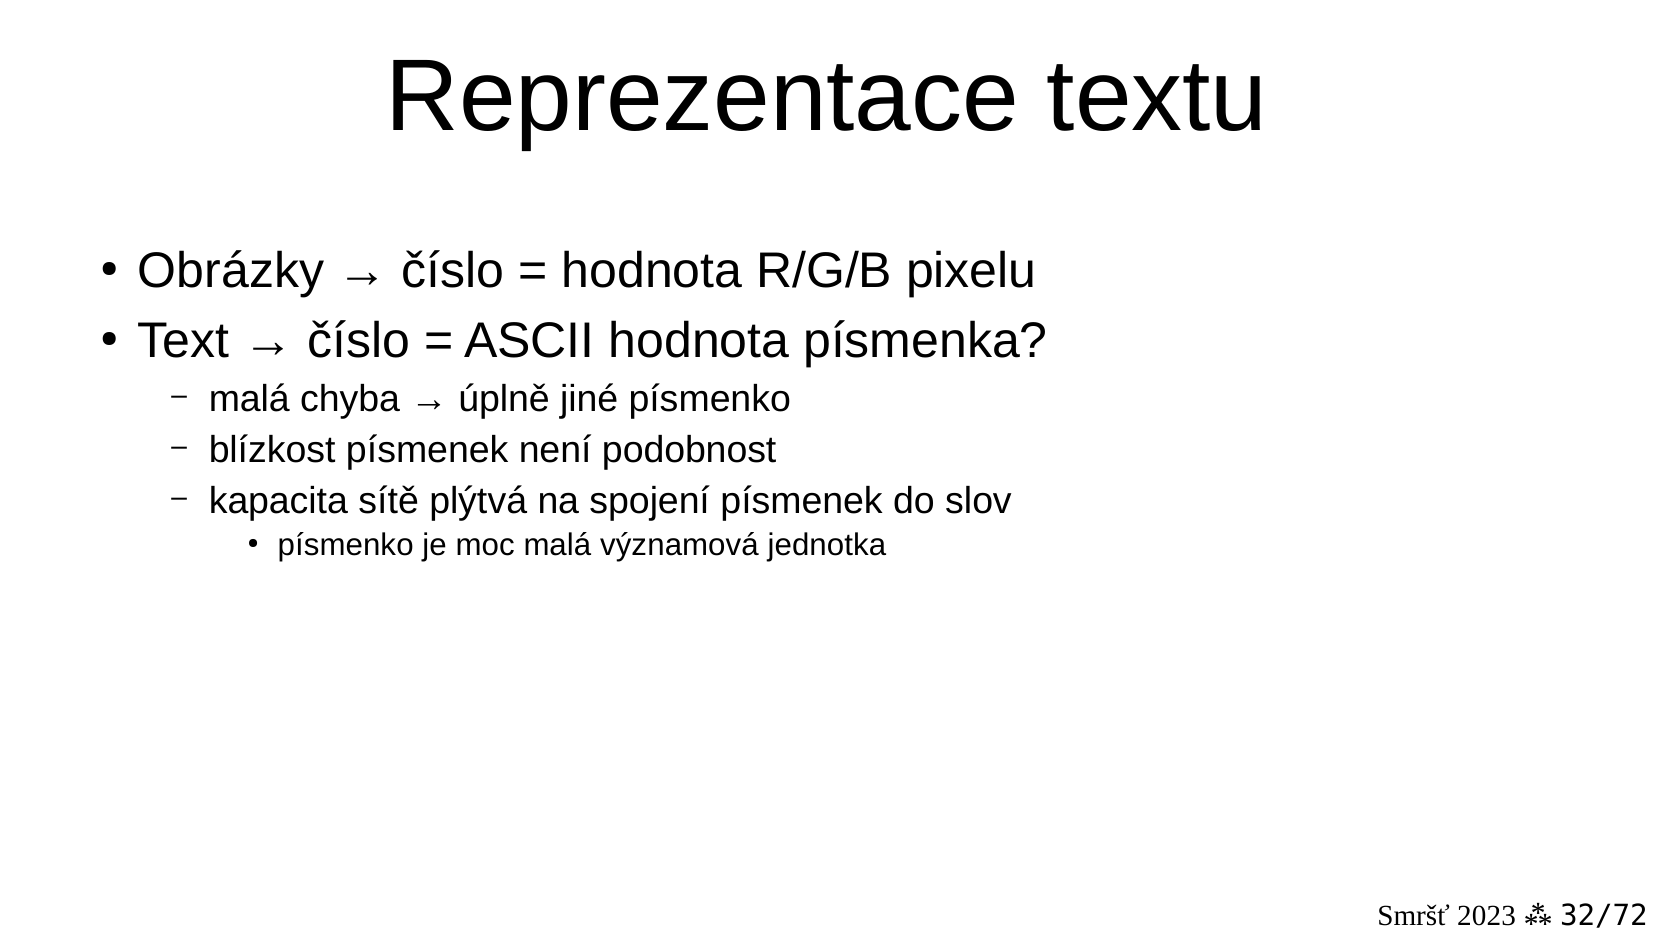

# Reprezentace textu
Obrázky → číslo = hodnota R/G/B pixelu
Text → číslo = ASCII hodnota písmenka?
malá chyba → úplně jiné písmenko
blízkost písmenek není podobnost
kapacita sítě plýtvá na spojení písmenek do slov
písmenko je moc malá významová jednotka
32